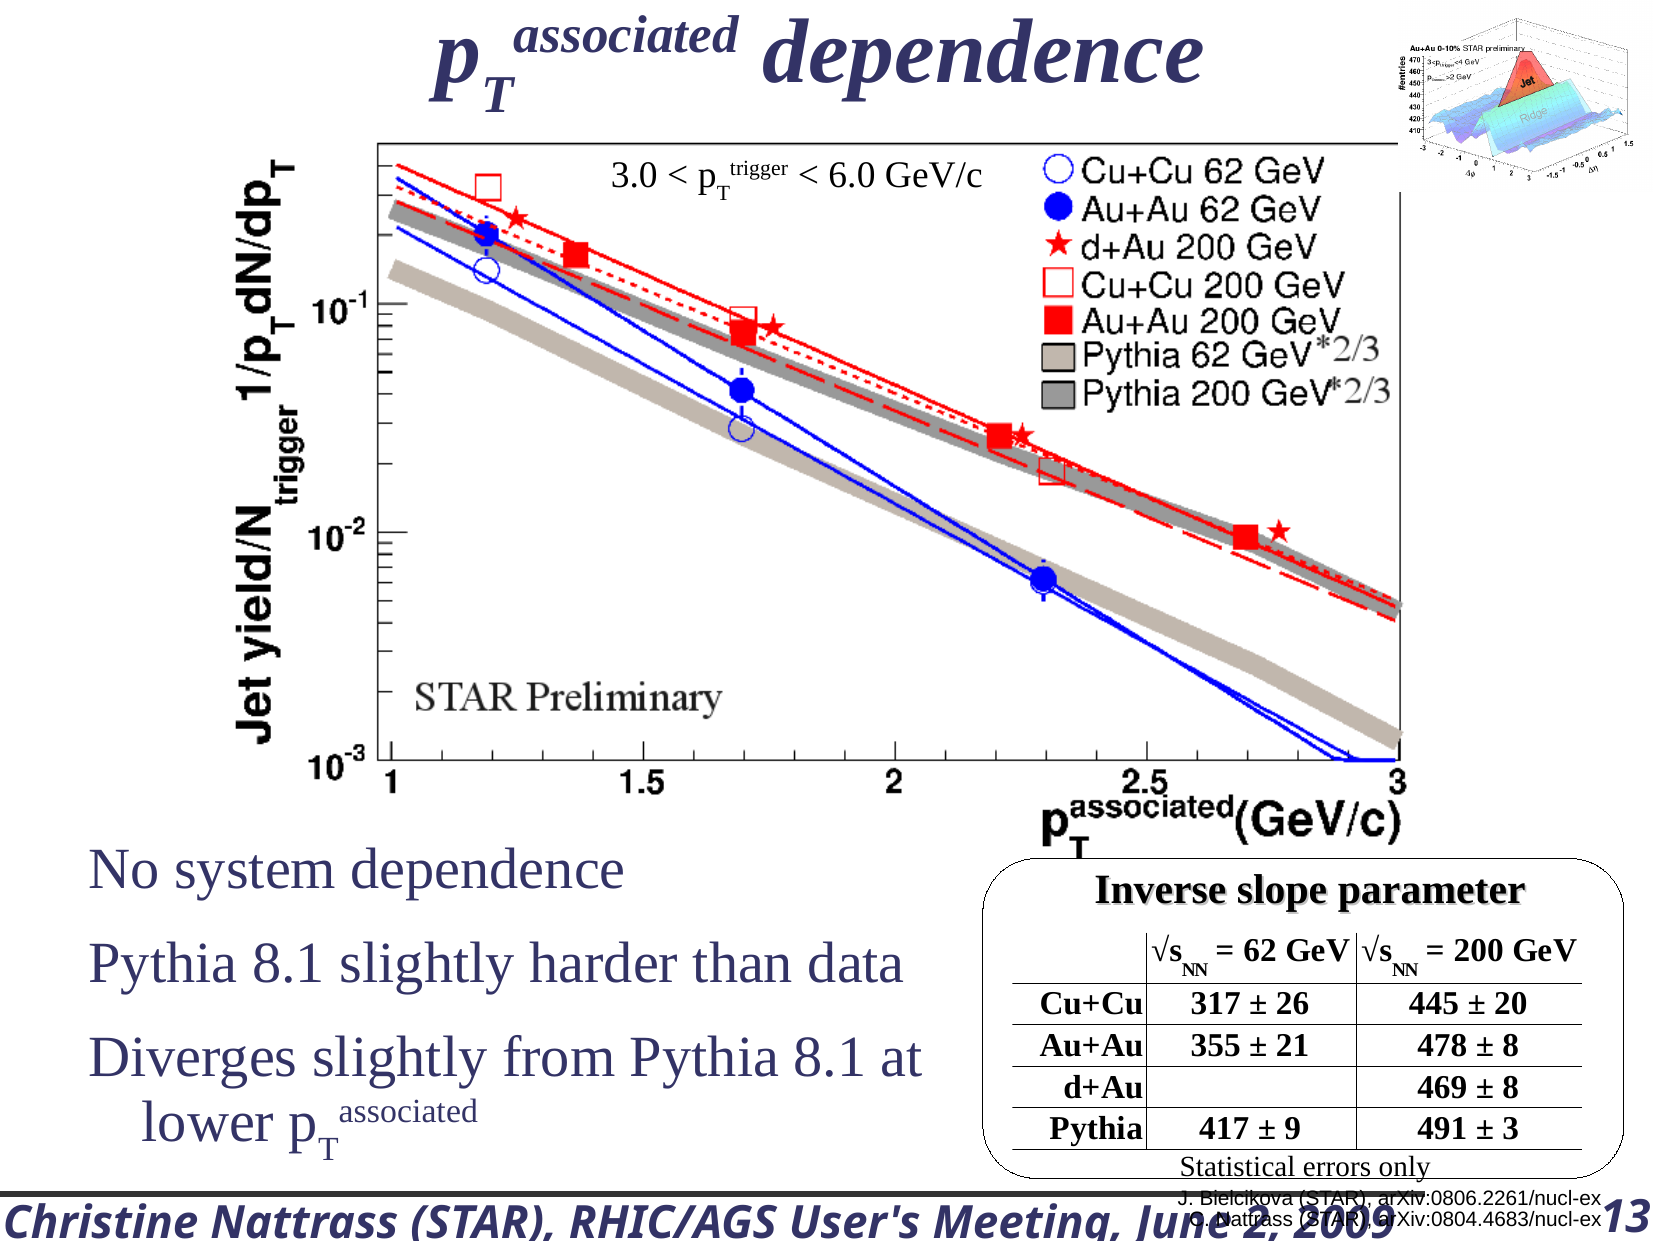

# pTassociated dependence
3.0 < pTtrigger < 6.0 GeV/c
No system dependence
Pythia 8.1 slightly harder than data
Diverges slightly from Pythia 8.1 at lower pTassociated
Inverse slope parameter
Statistical errors only
J. Bielcikova (STAR), arXiv:0806.2261/nucl-ex
C. Nattrass (STAR), arXiv:0804.4683/nucl-ex